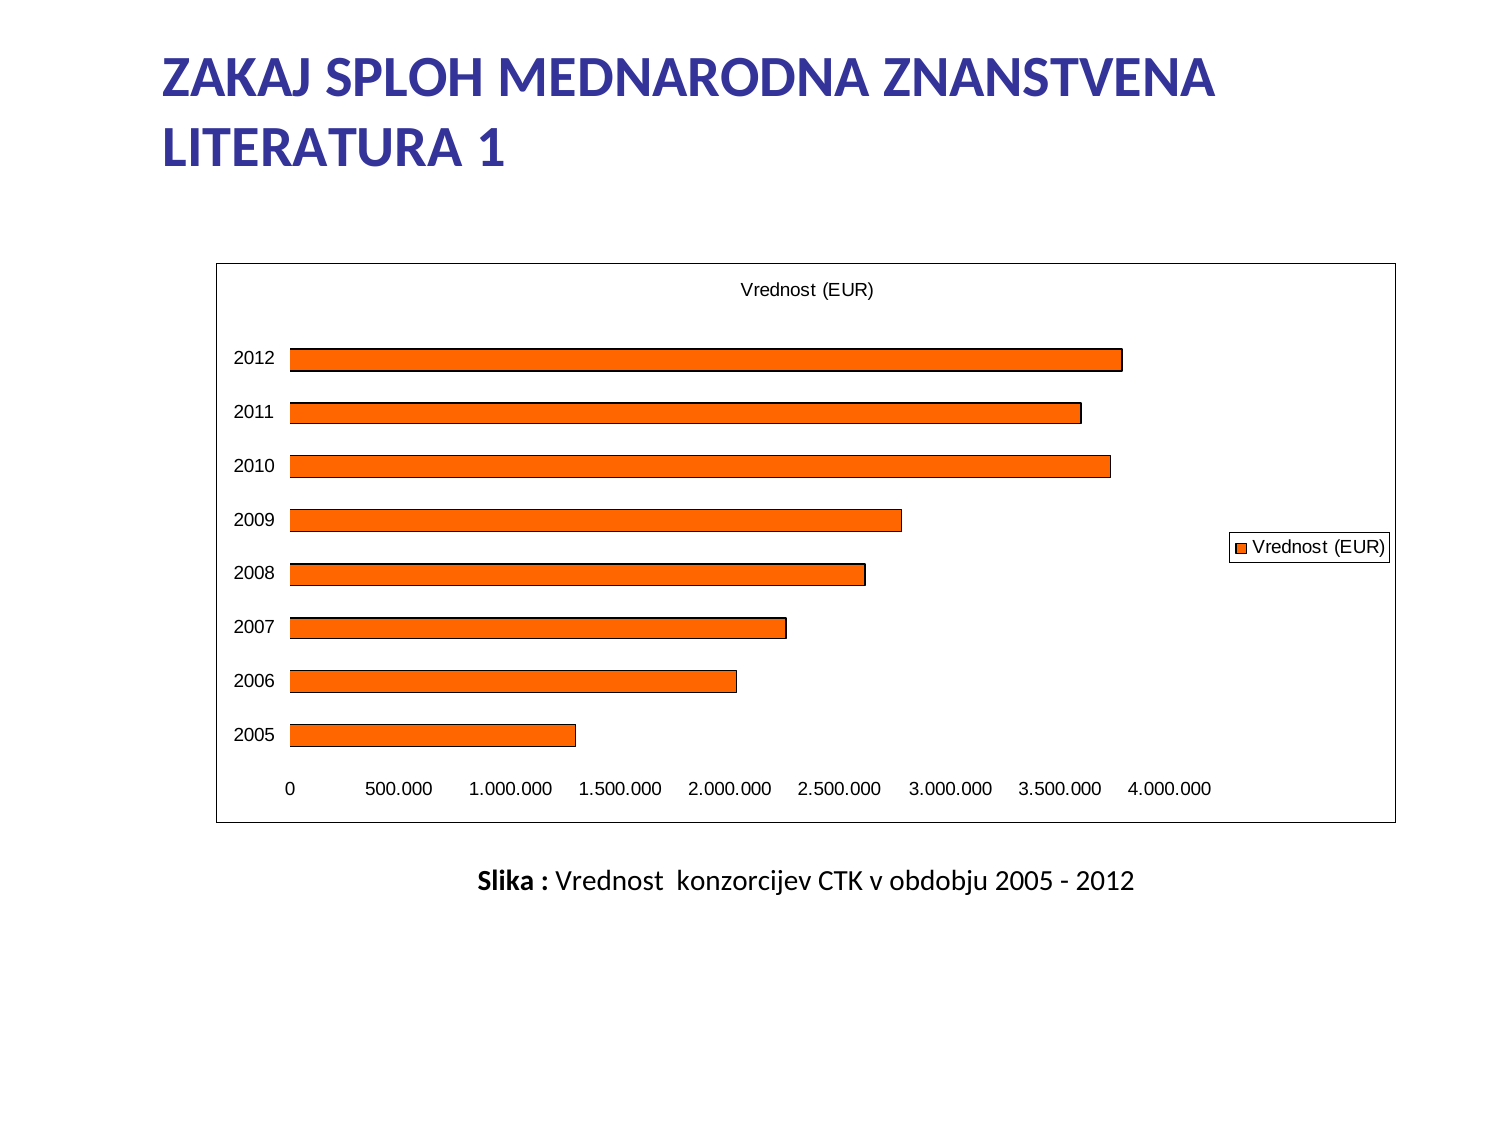

# ZAKAJ SPLOH MEDNARODNA ZNANSTVENA LITERATURA 1
Slika : Vrednost konzorcijev CTK v obdobju 2005 - 2012